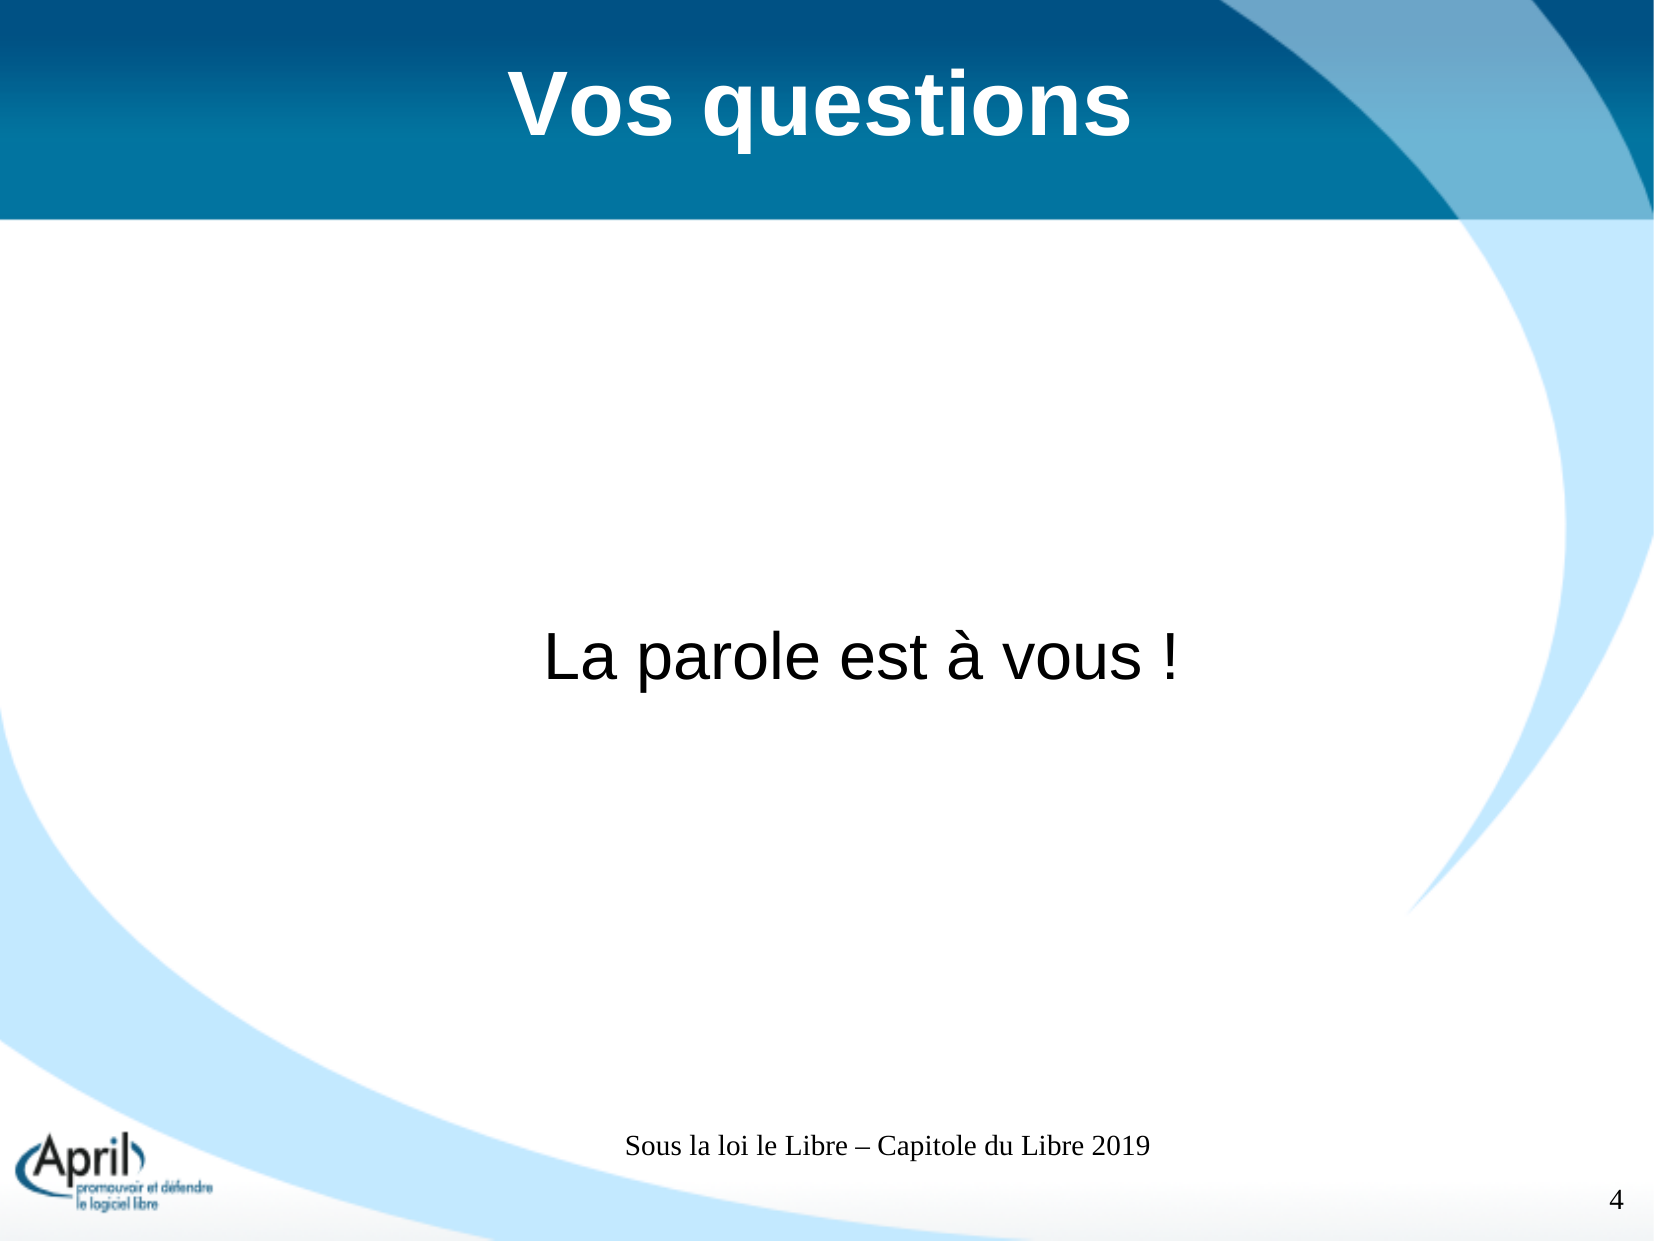

# Vos questions
La parole est à vous !
Sous la loi le Libre – Capitole du Libre 2019
4